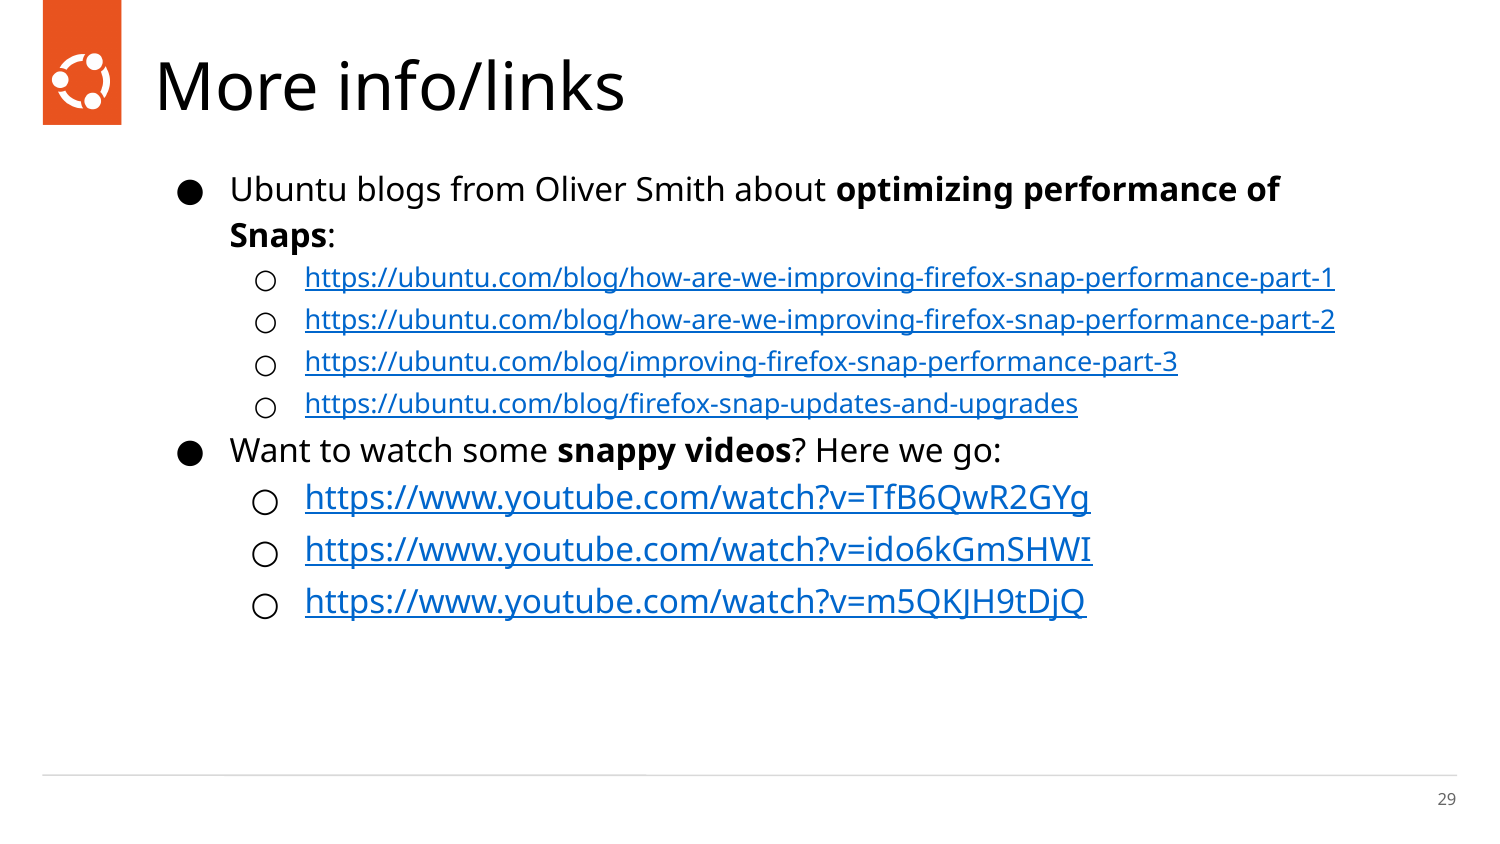

# More info/links
Ubuntu blogs from Oliver Smith about optimizing performance of Snaps:
https://ubuntu.com/blog/how-are-we-improving-firefox-snap-performance-part-1
https://ubuntu.com/blog/how-are-we-improving-firefox-snap-performance-part-2
https://ubuntu.com/blog/improving-firefox-snap-performance-part-3
https://ubuntu.com/blog/firefox-snap-updates-and-upgrades
Want to watch some snappy videos? Here we go:
https://www.youtube.com/watch?v=TfB6QwR2GYg
https://www.youtube.com/watch?v=ido6kGmSHWI
https://www.youtube.com/watch?v=m5QKJH9tDjQ